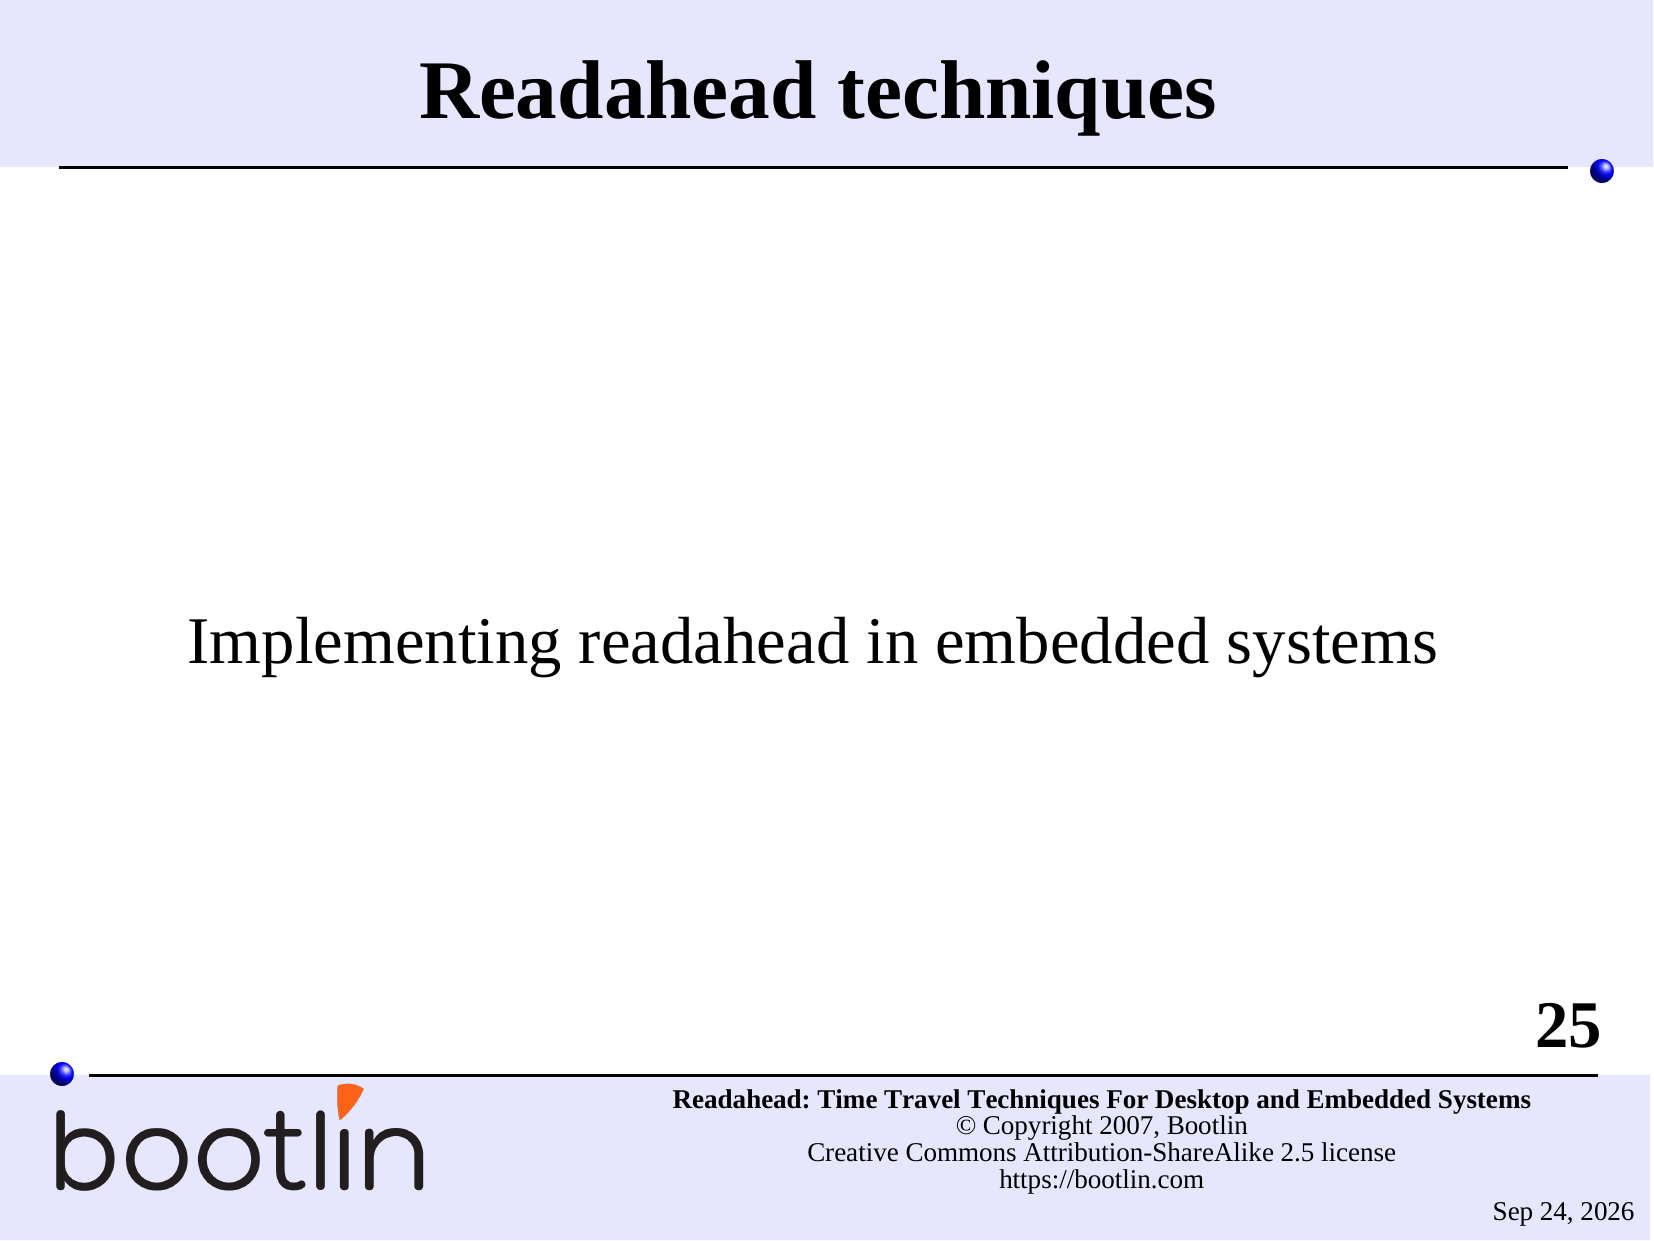

# Readahead techniques
Implementing readahead in embedded systems